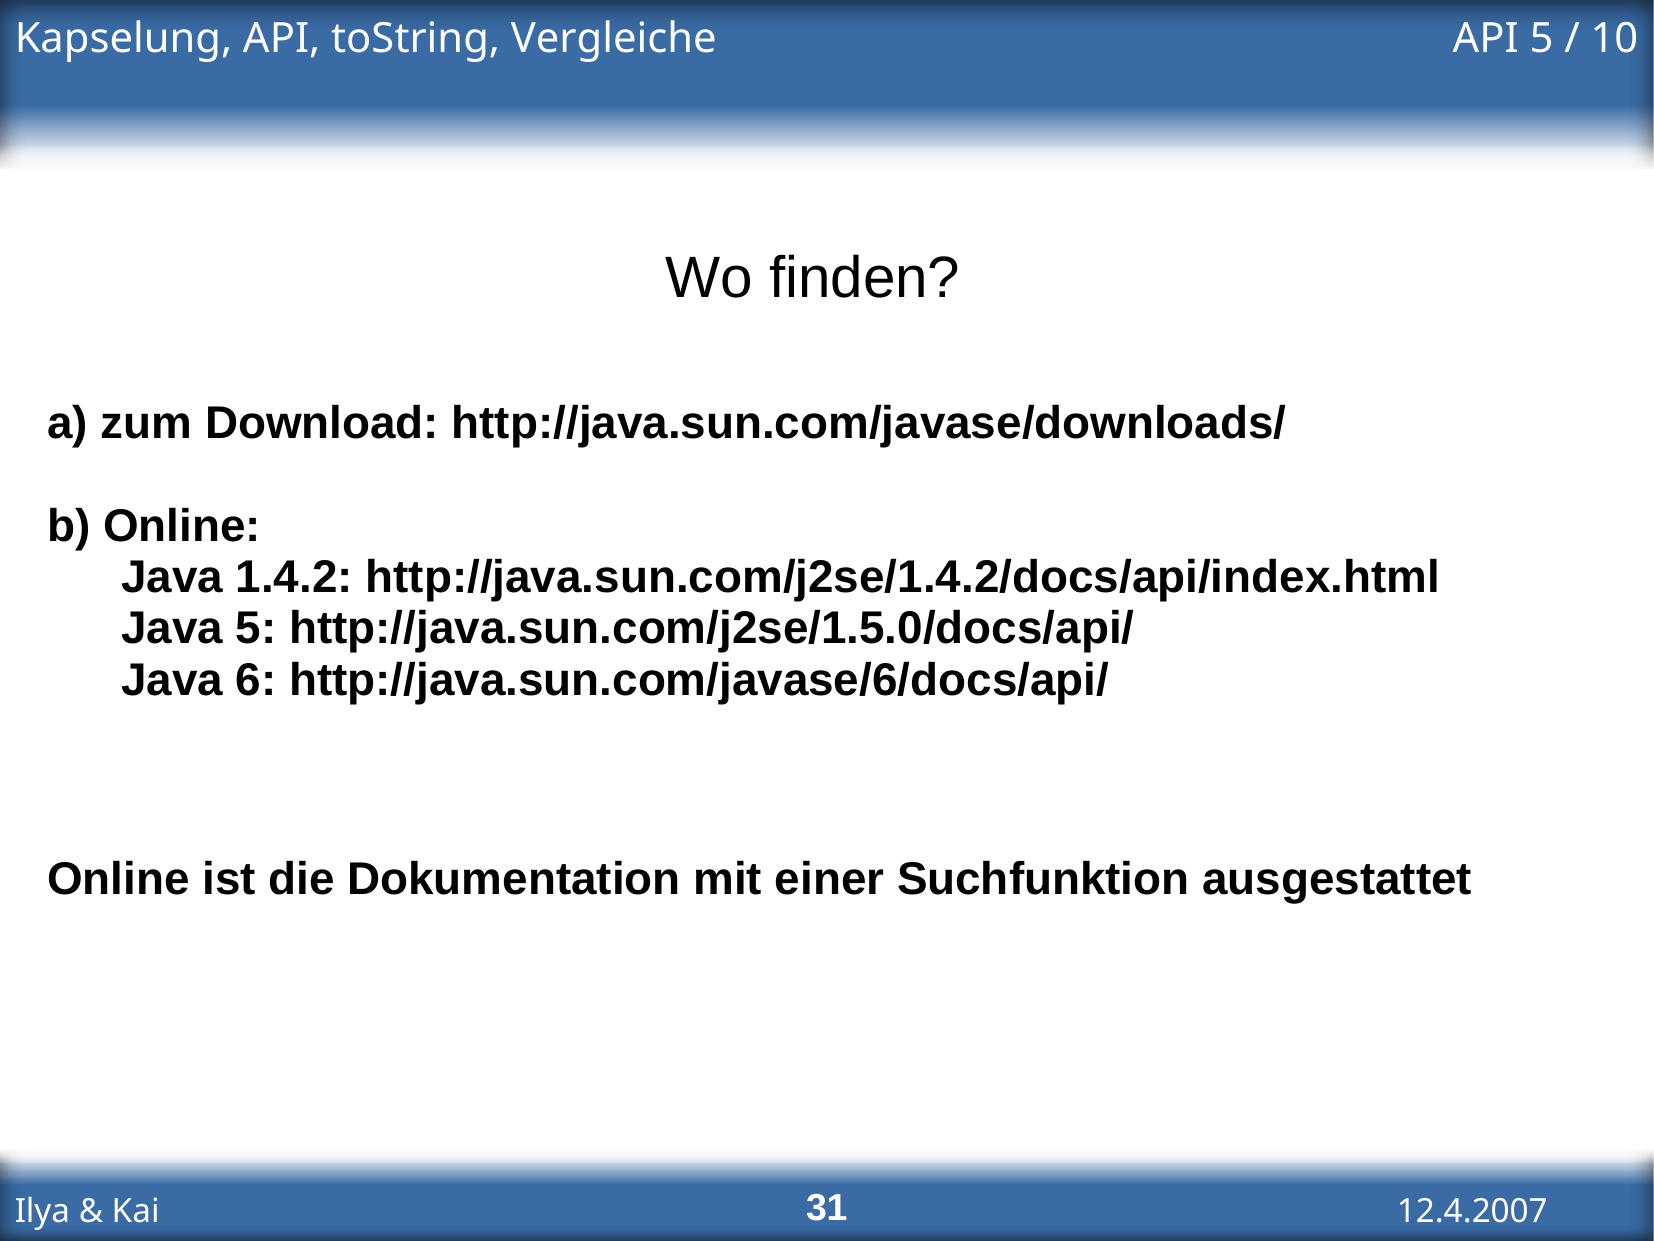

API 5 / 10
Wo finden?
a) zum Download: http://java.sun.com/javase/downloads/
b) Online:
	Java 1.4.2: http://java.sun.com/j2se/1.4.2/docs/api/index.html
	Java 5: http://java.sun.com/j2se/1.5.0/docs/api/
	Java 6: http://java.sun.com/javase/6/docs/api/
Online ist die Dokumentation mit einer Suchfunktion ausgestattet
31